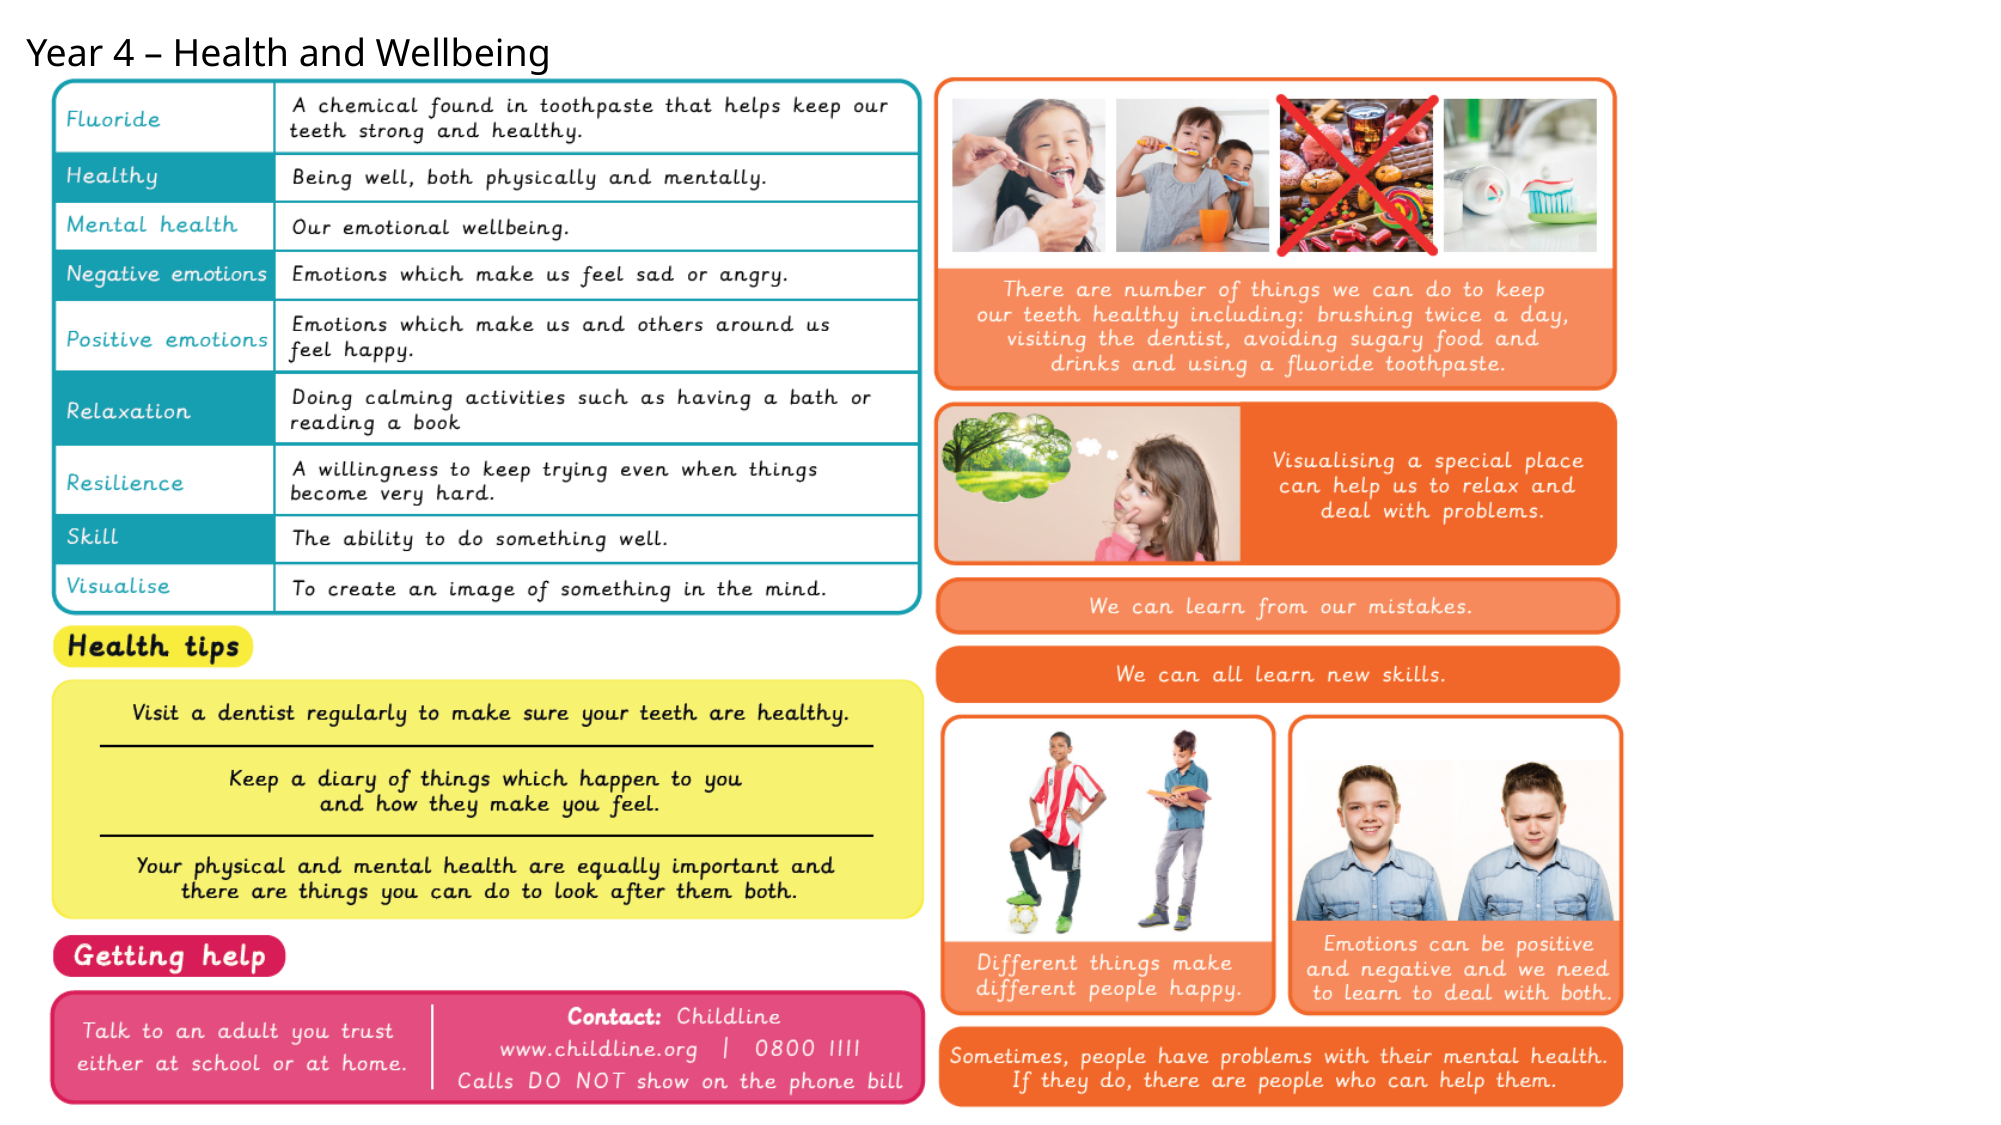

# Year 4 – Health and Wellbeing